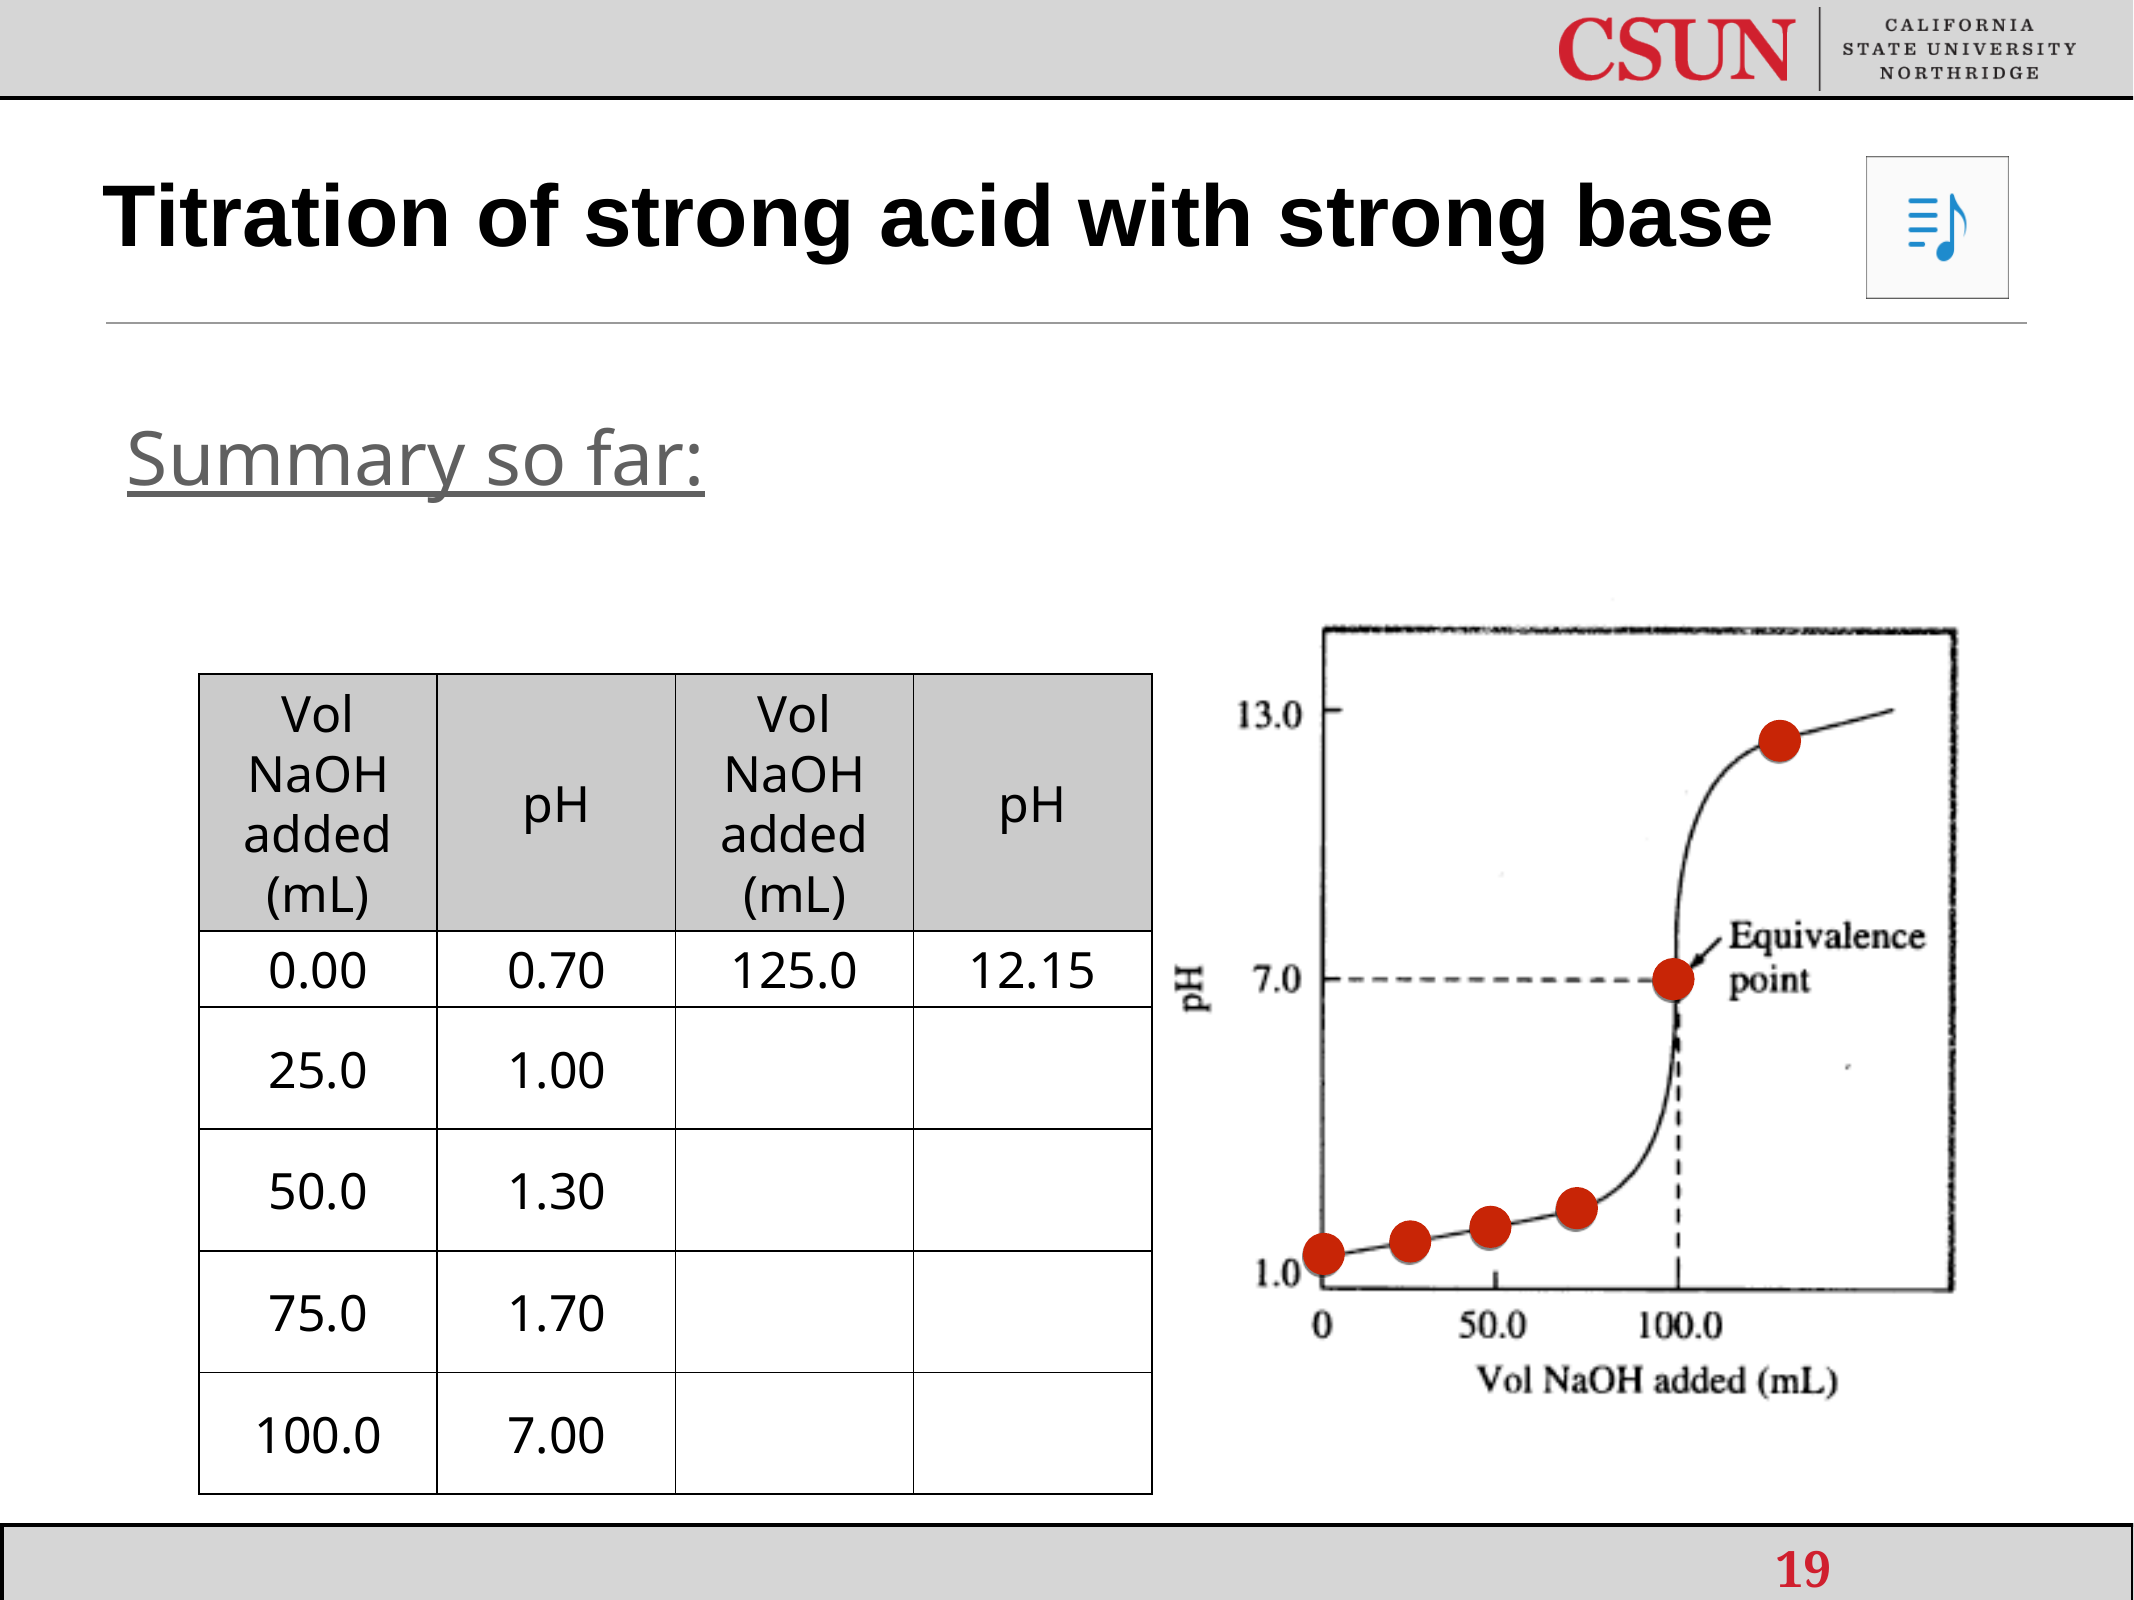

# Titration of strong acid with strong base
Summary so far:
| Vol NaOH added (mL) | pH | Vol NaOH added (mL) | pH |
| --- | --- | --- | --- |
| 0.00 | 0.70 | 125.0 | 12.15 |
| 25.0 | 1.00 | | |
| 50.0 | 1.30 | | |
| 75.0 | 1.70 | | |
| 100.0 | 7.00 | | |
19